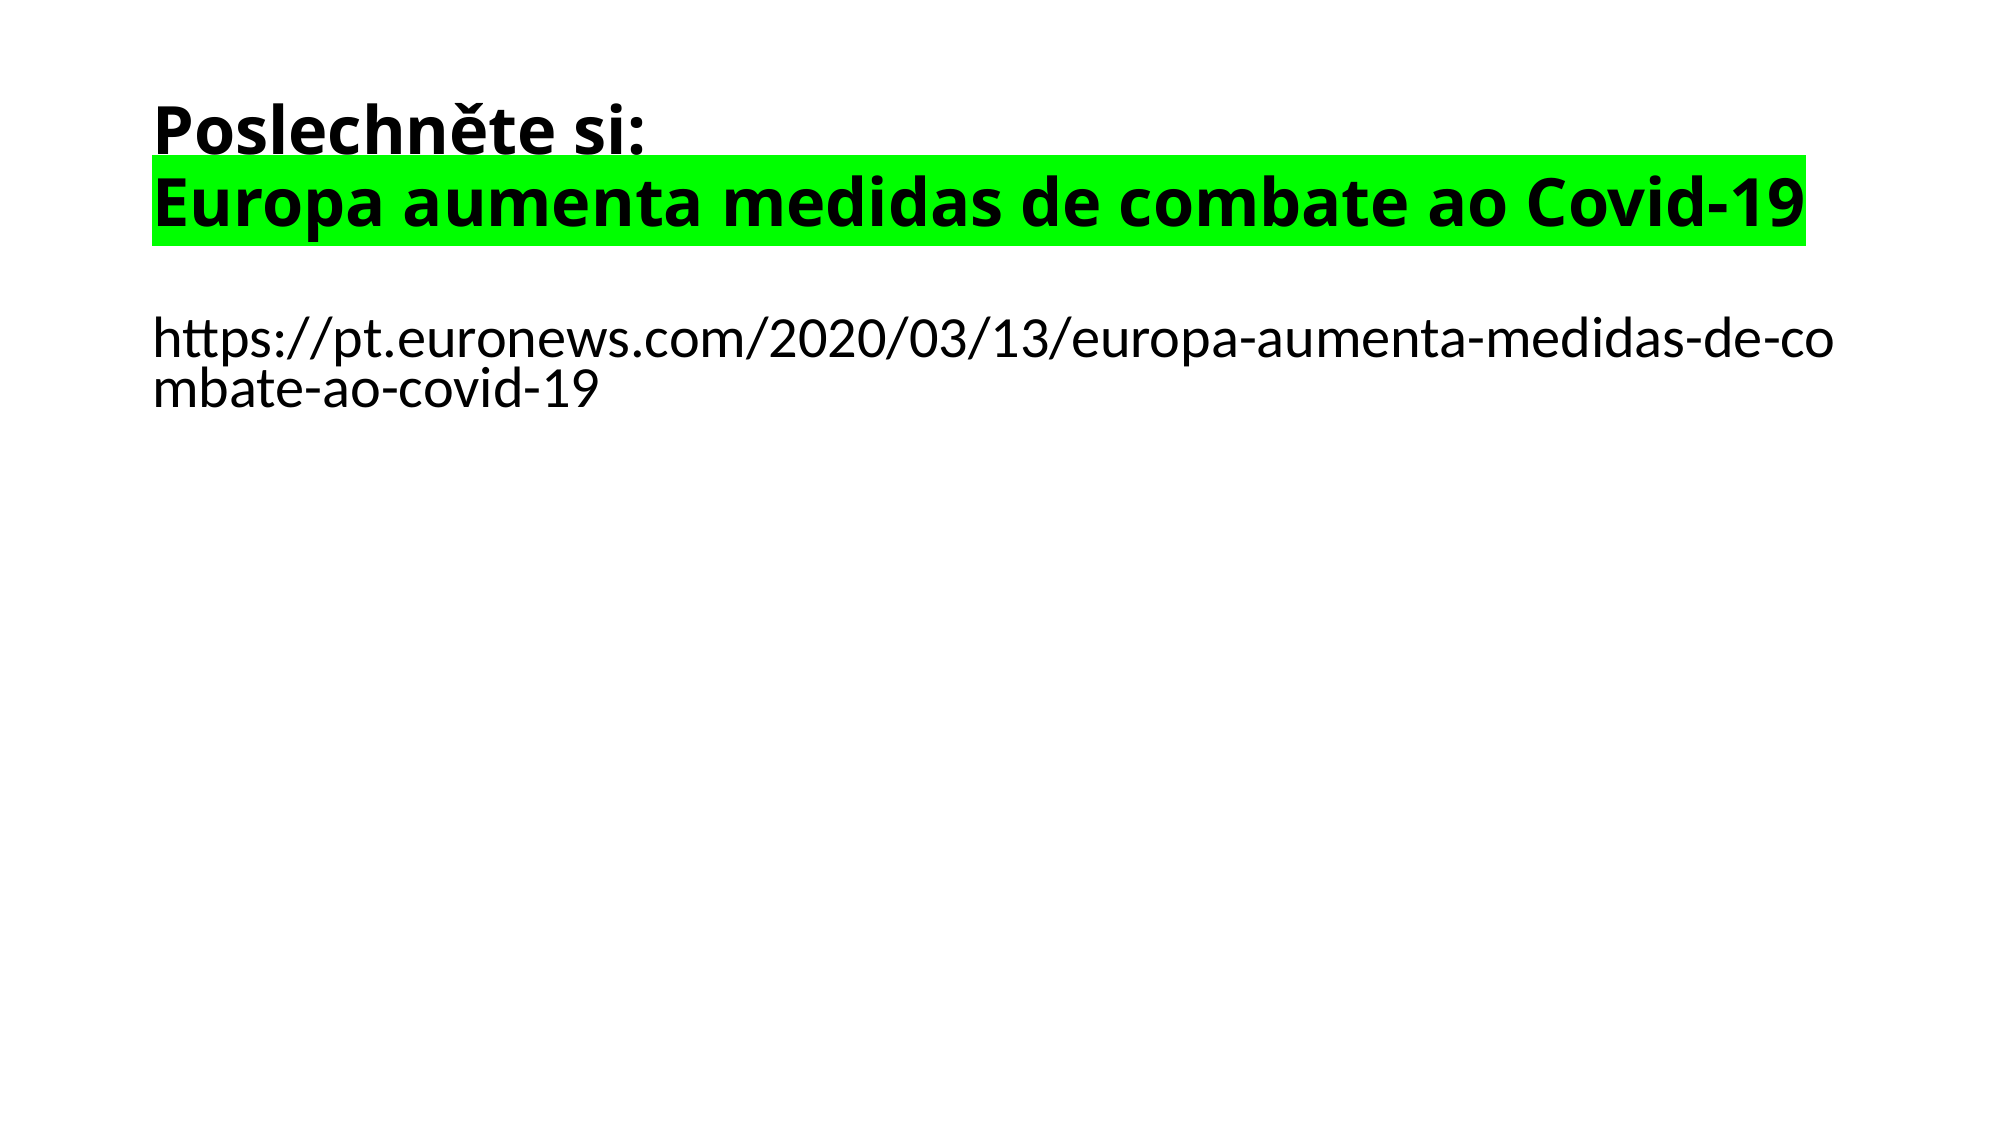

# Poslechněte si: Europa aumenta medidas de combate ao Covid-19
https://pt.euronews.com/2020/03/13/europa-aumenta-medidas-de-combate-ao-covid-19